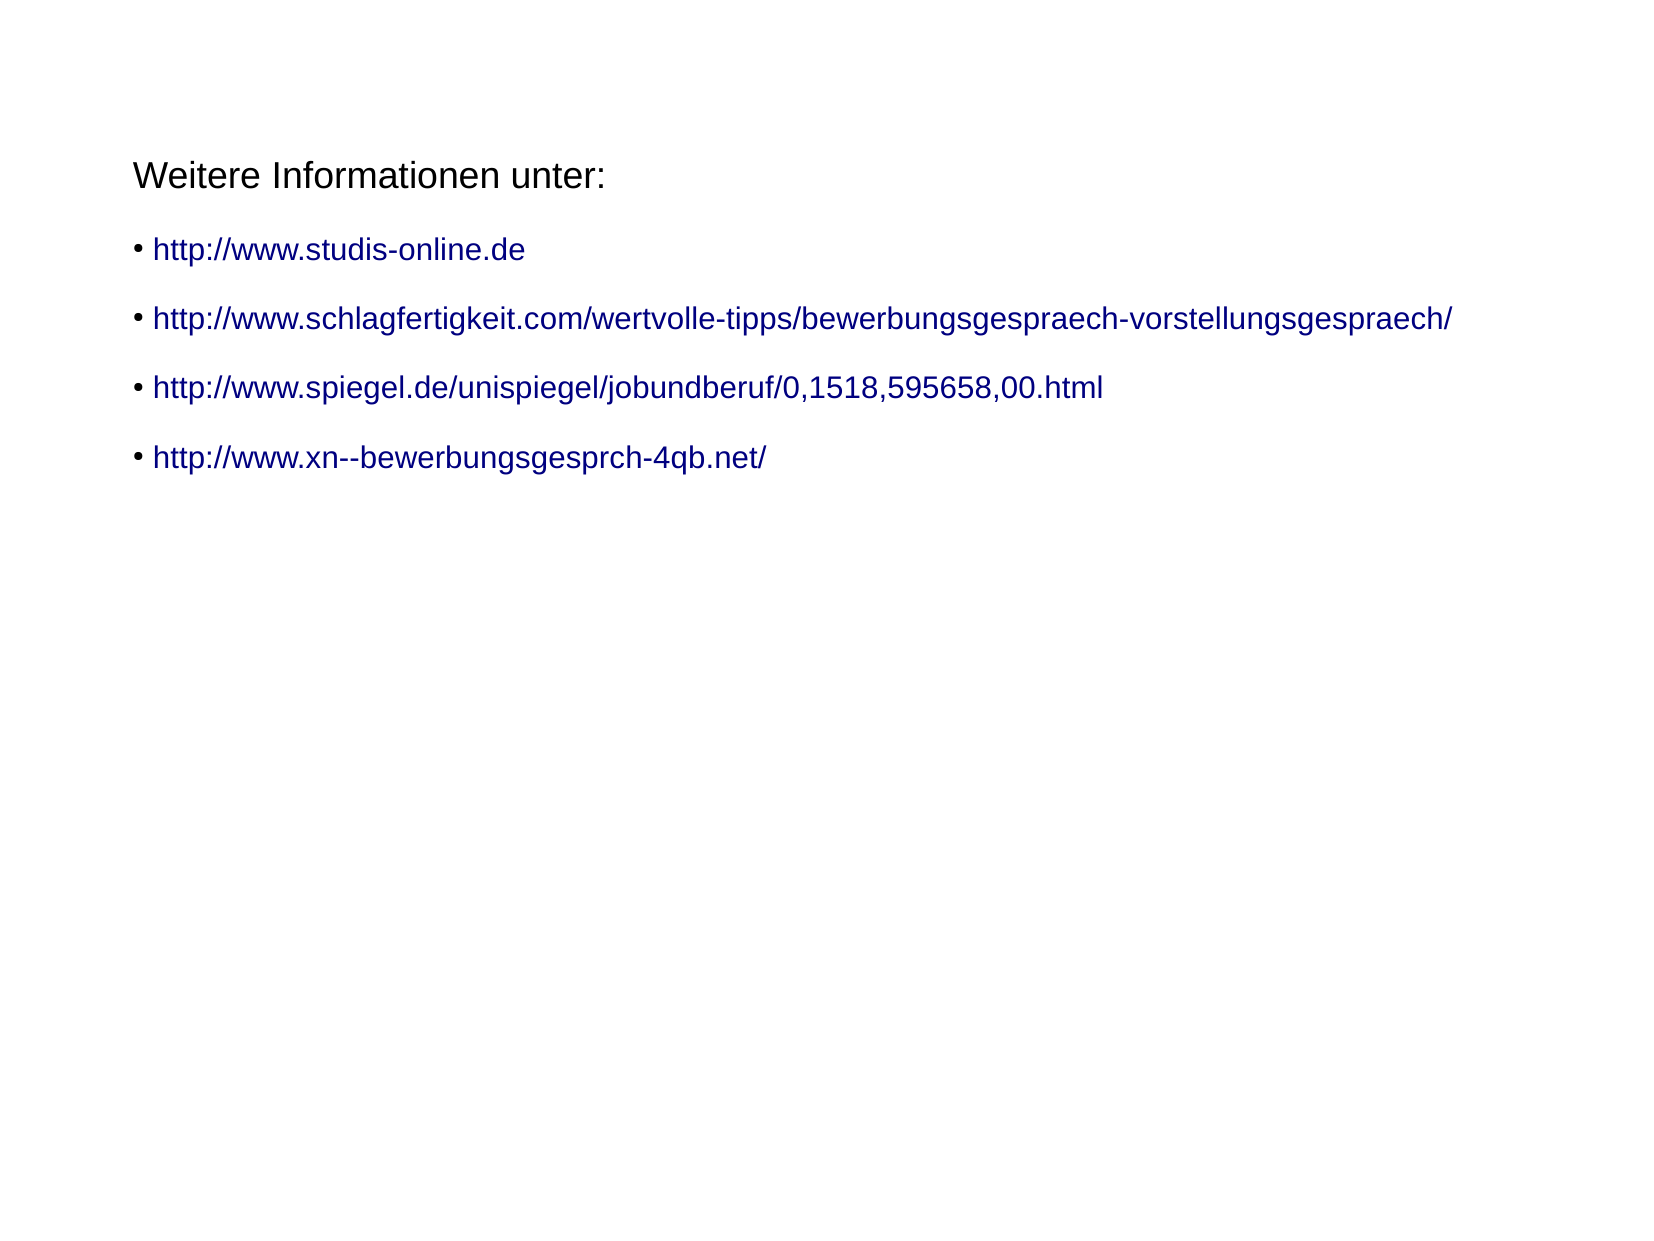

Weitere Informationen unter:
 http://www.studis-online.de
 http://www.schlagfertigkeit.com/wertvolle-tipps/bewerbungsgespraech-vorstellungsgespraech/
 http://www.spiegel.de/unispiegel/jobundberuf/0,1518,595658,00.html
 http://www.xn--bewerbungsgesprch-4qb.net/